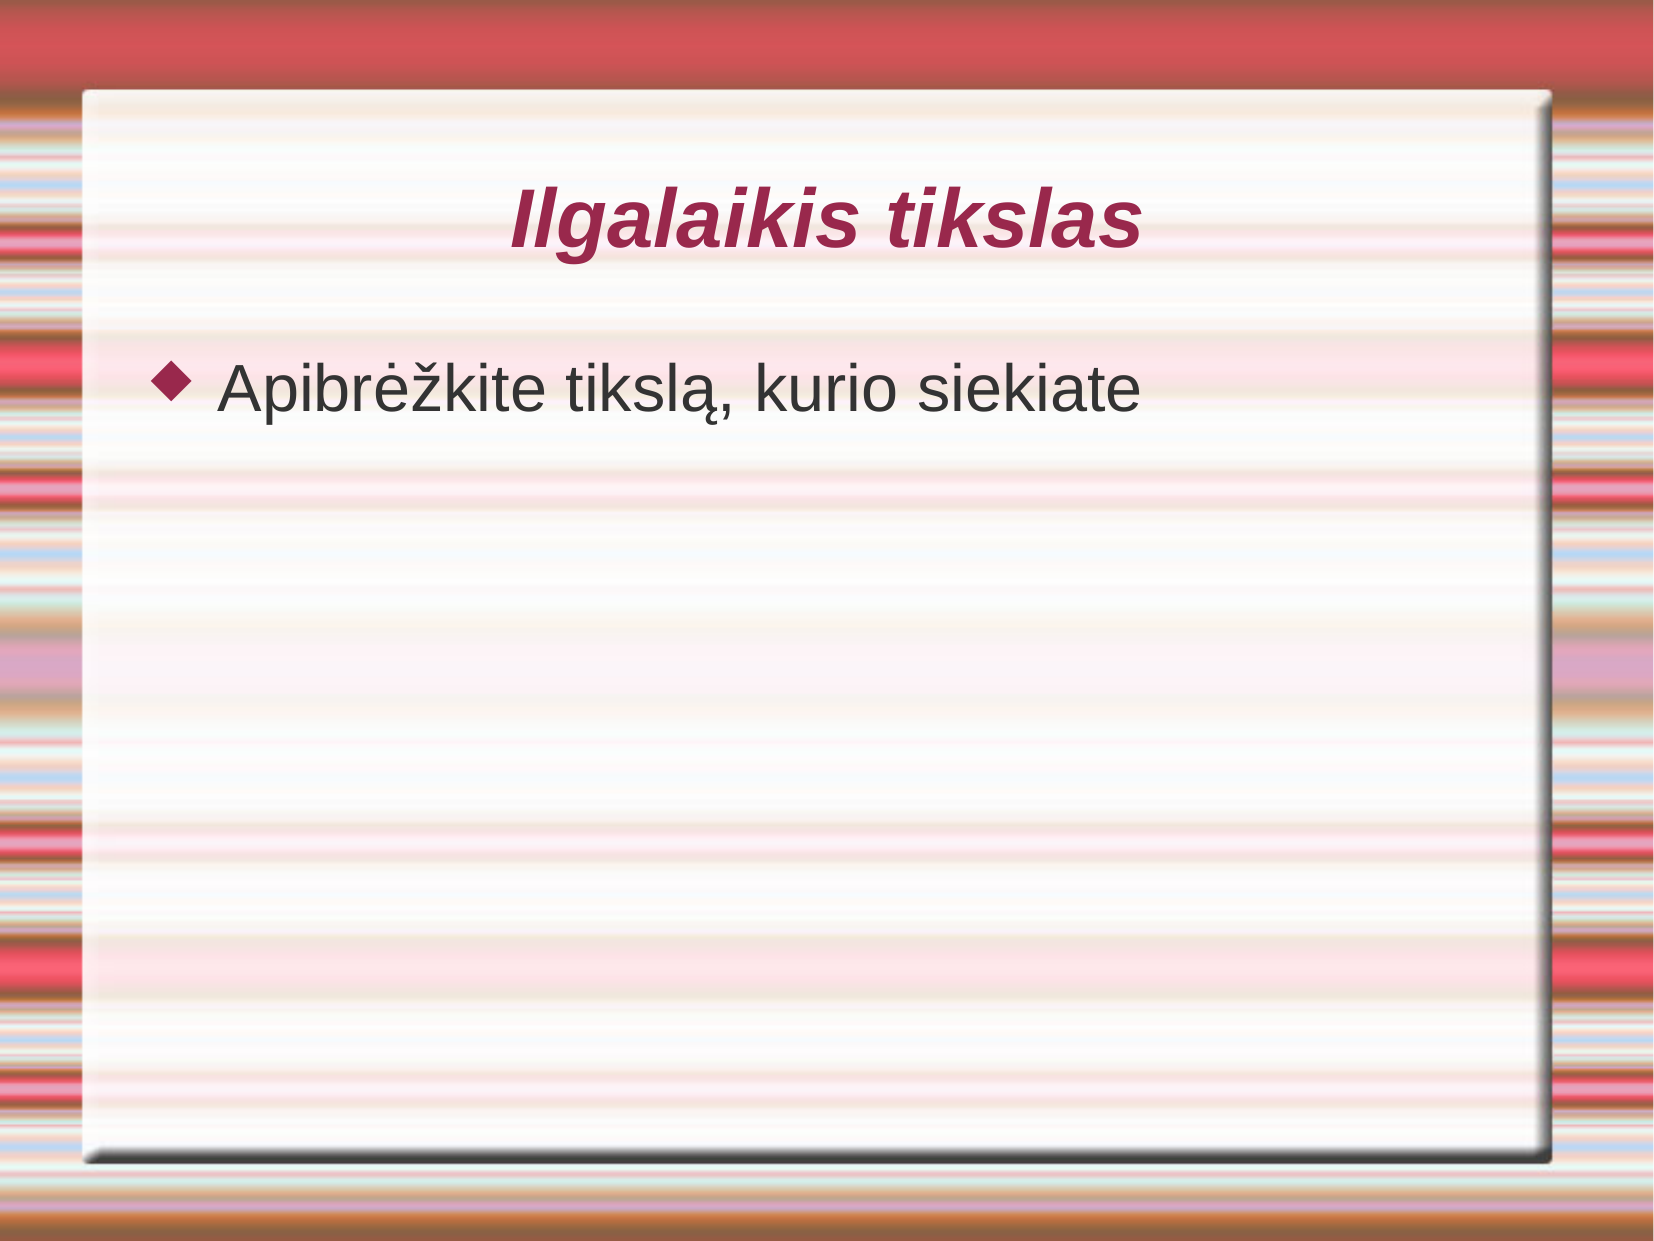

# Ilgalaikis tikslas
Apibrėžkite tikslą, kurio siekiate